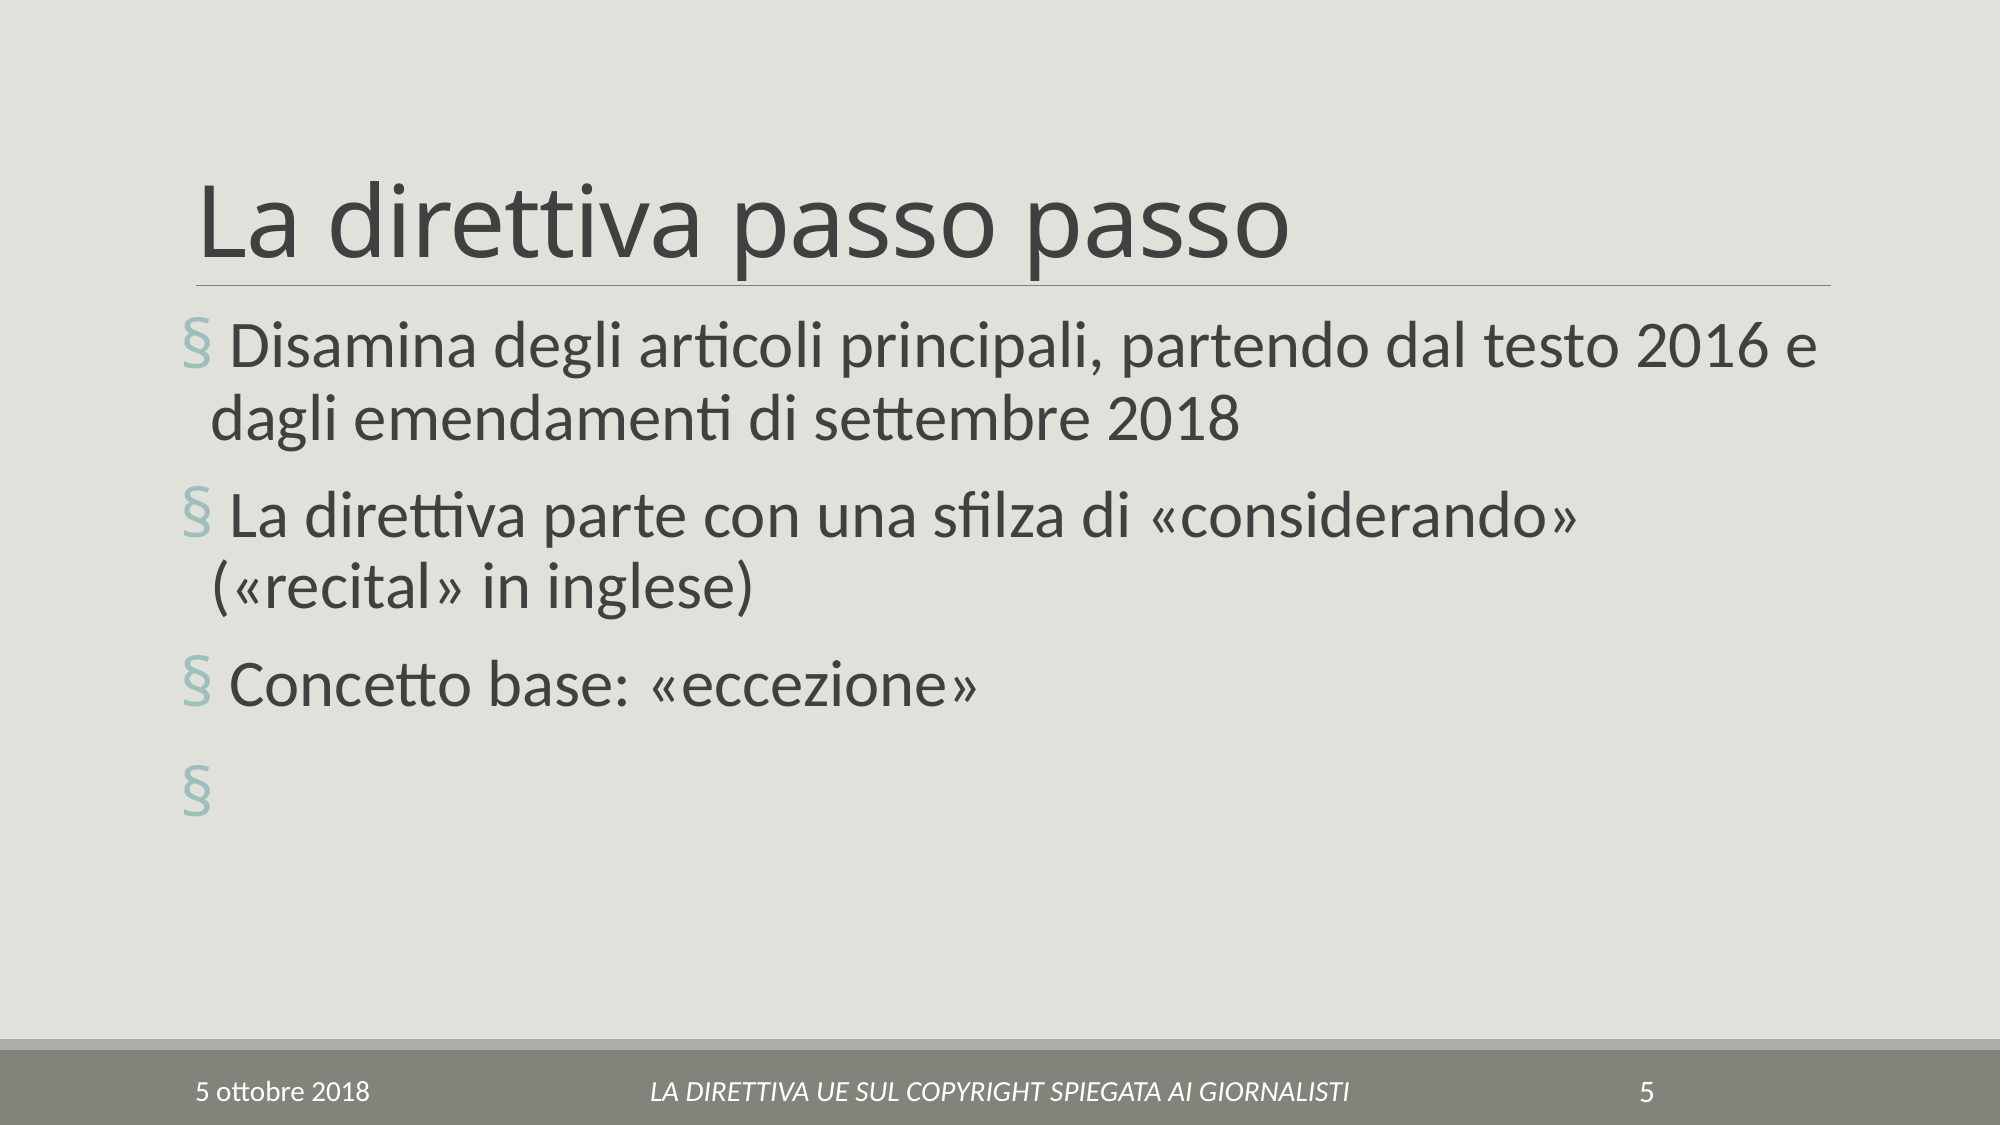

# La direttiva passo passo
 Disamina degli articoli principali, partendo dal testo 2016 e dagli emendamenti di settembre 2018
 La direttiva parte con una sfilza di «considerando» («recital» in inglese)
 Concetto base: «eccezione»
5 ottobre 2018
La direttiva Ue sul copyright spiegata ai giornalisti
5